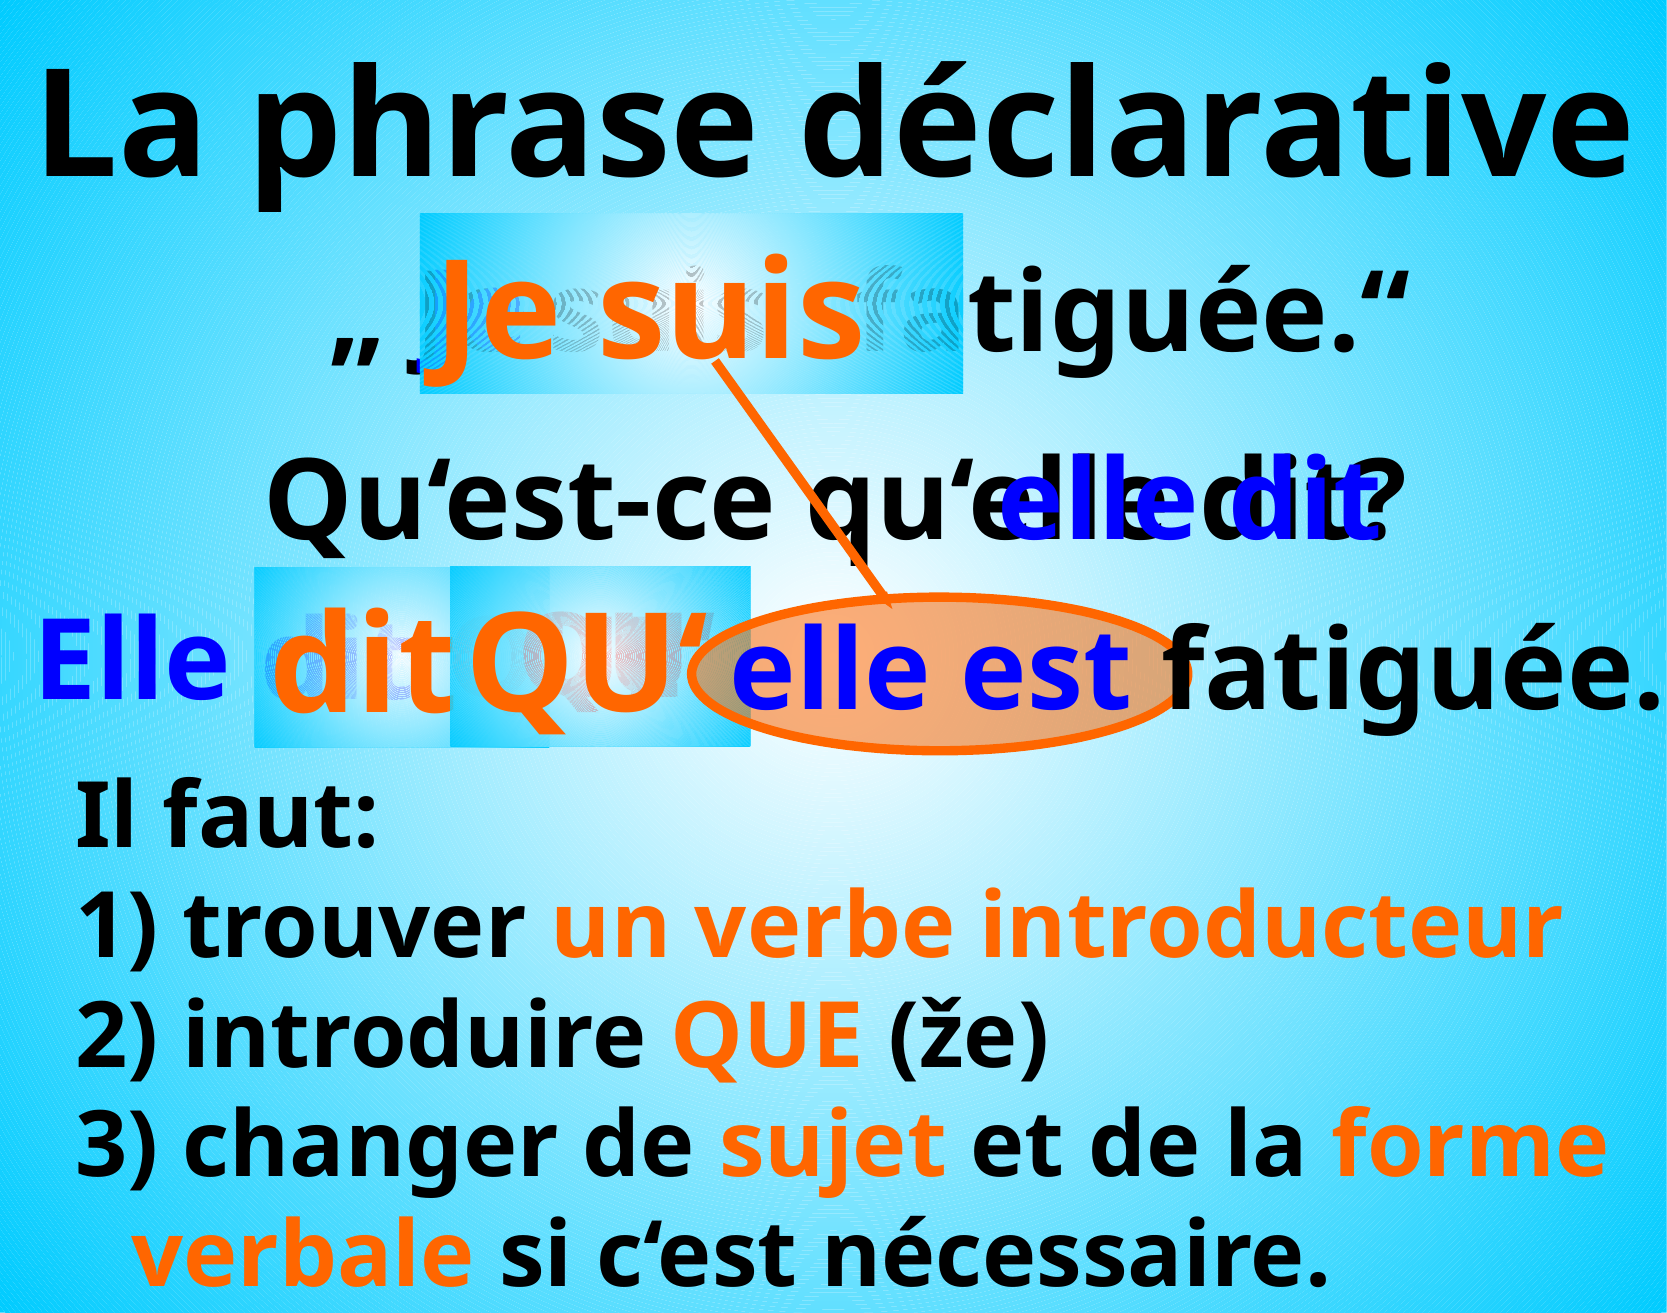

La phrase déclarative
Je suis
Je
„ Je suis fatiguée.“
Qu‘est-ce qu‘elle dit?
elle dit
QU‘
dit
QU‘
QUE
Elle dit
elle est fatiguée.
Il faut:
1) trouver un verbe introducteur
2) introduire QUE (že)
3) changer de sujet et de la forme verbale si c‘est nécessaire.